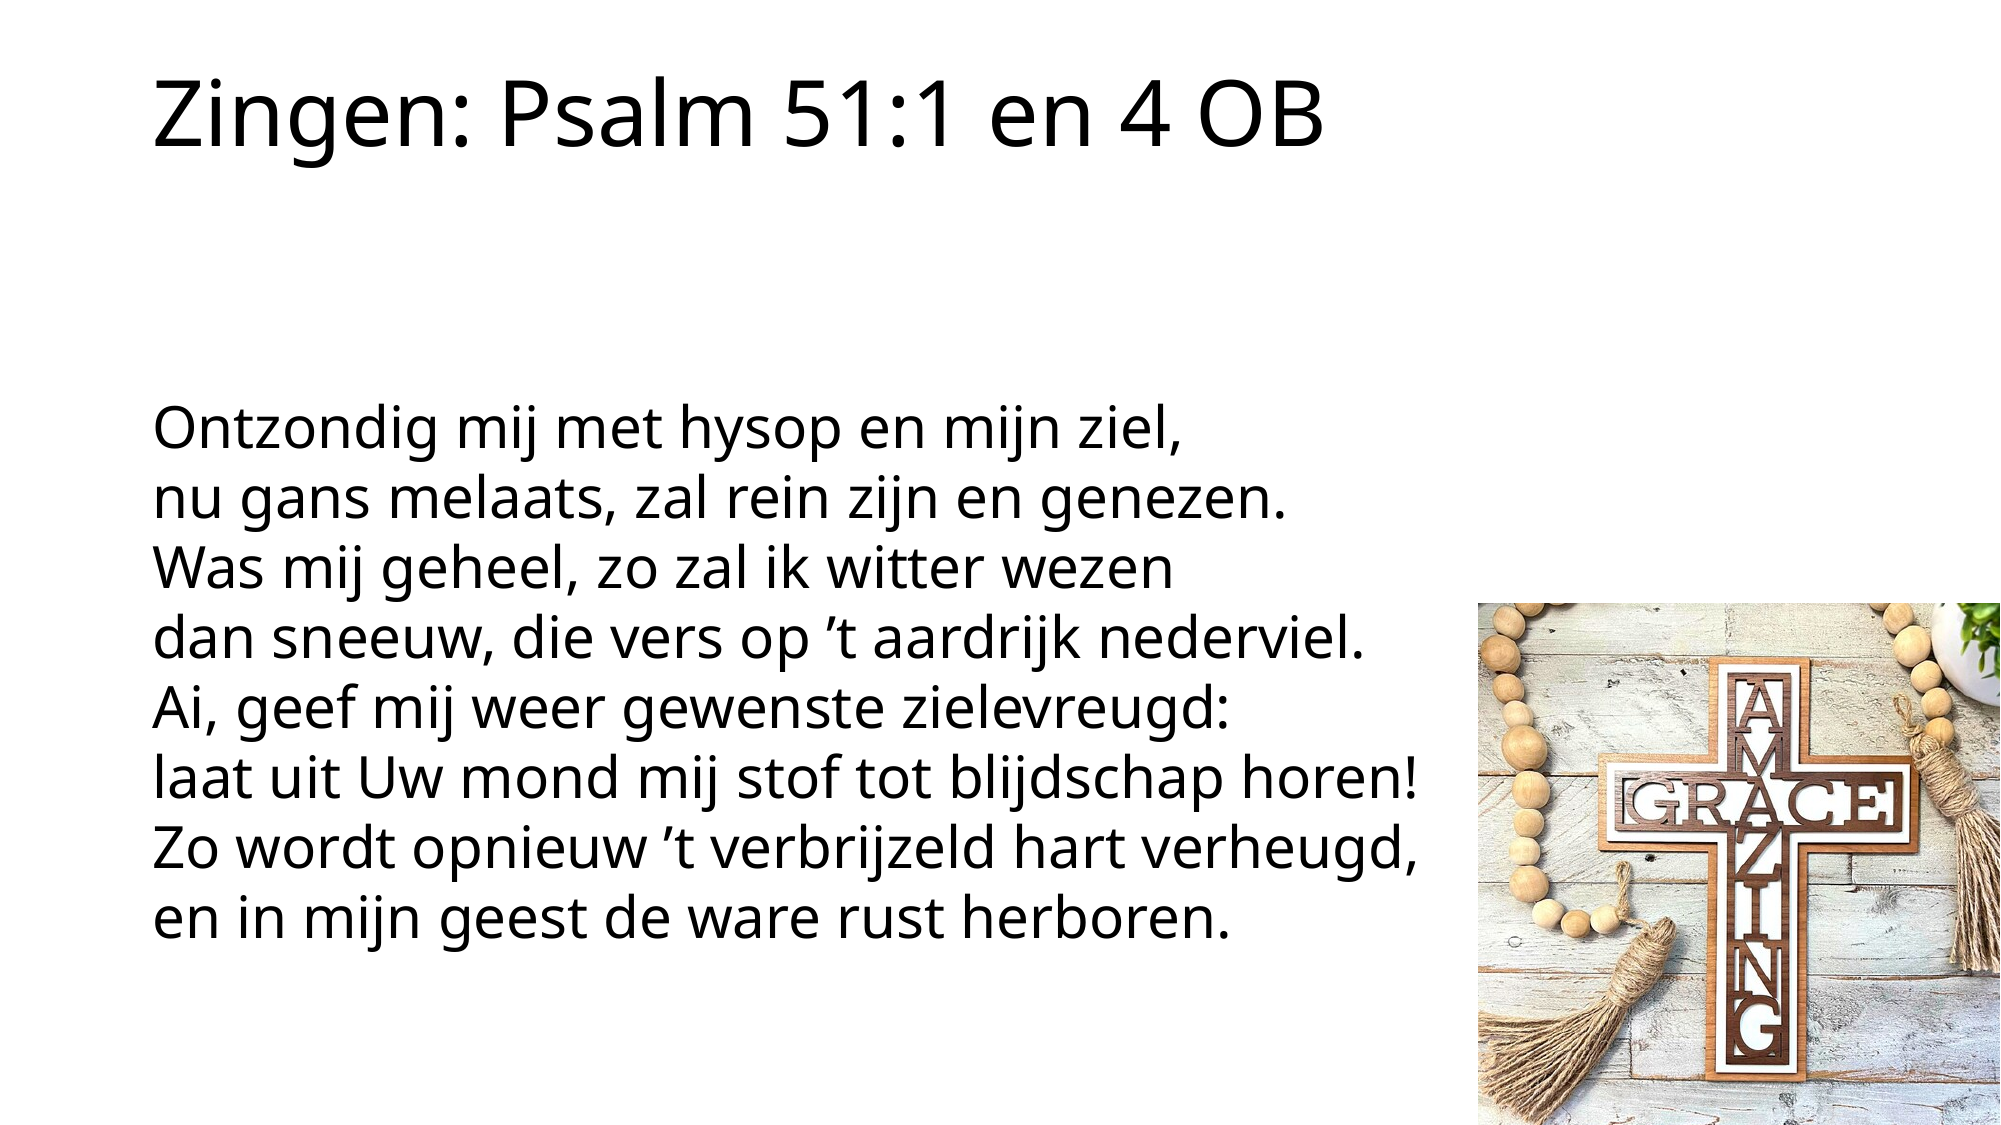

# Zingen: Psalm 51:1 en 4 OB
Ontzondig mij met hysop en mijn ziel,
nu gans melaats, zal rein zijn en genezen.
Was mij geheel, zo zal ik witter wezen
dan sneeuw, die vers op ’t aardrijk nederviel.
Ai, geef mij weer gewenste zielevreugd:
laat uit Uw mond mij stof tot blijdschap horen!
Zo wordt opnieuw ’t verbrijzeld hart verheugd,
en in mijn geest de ware rust herboren.